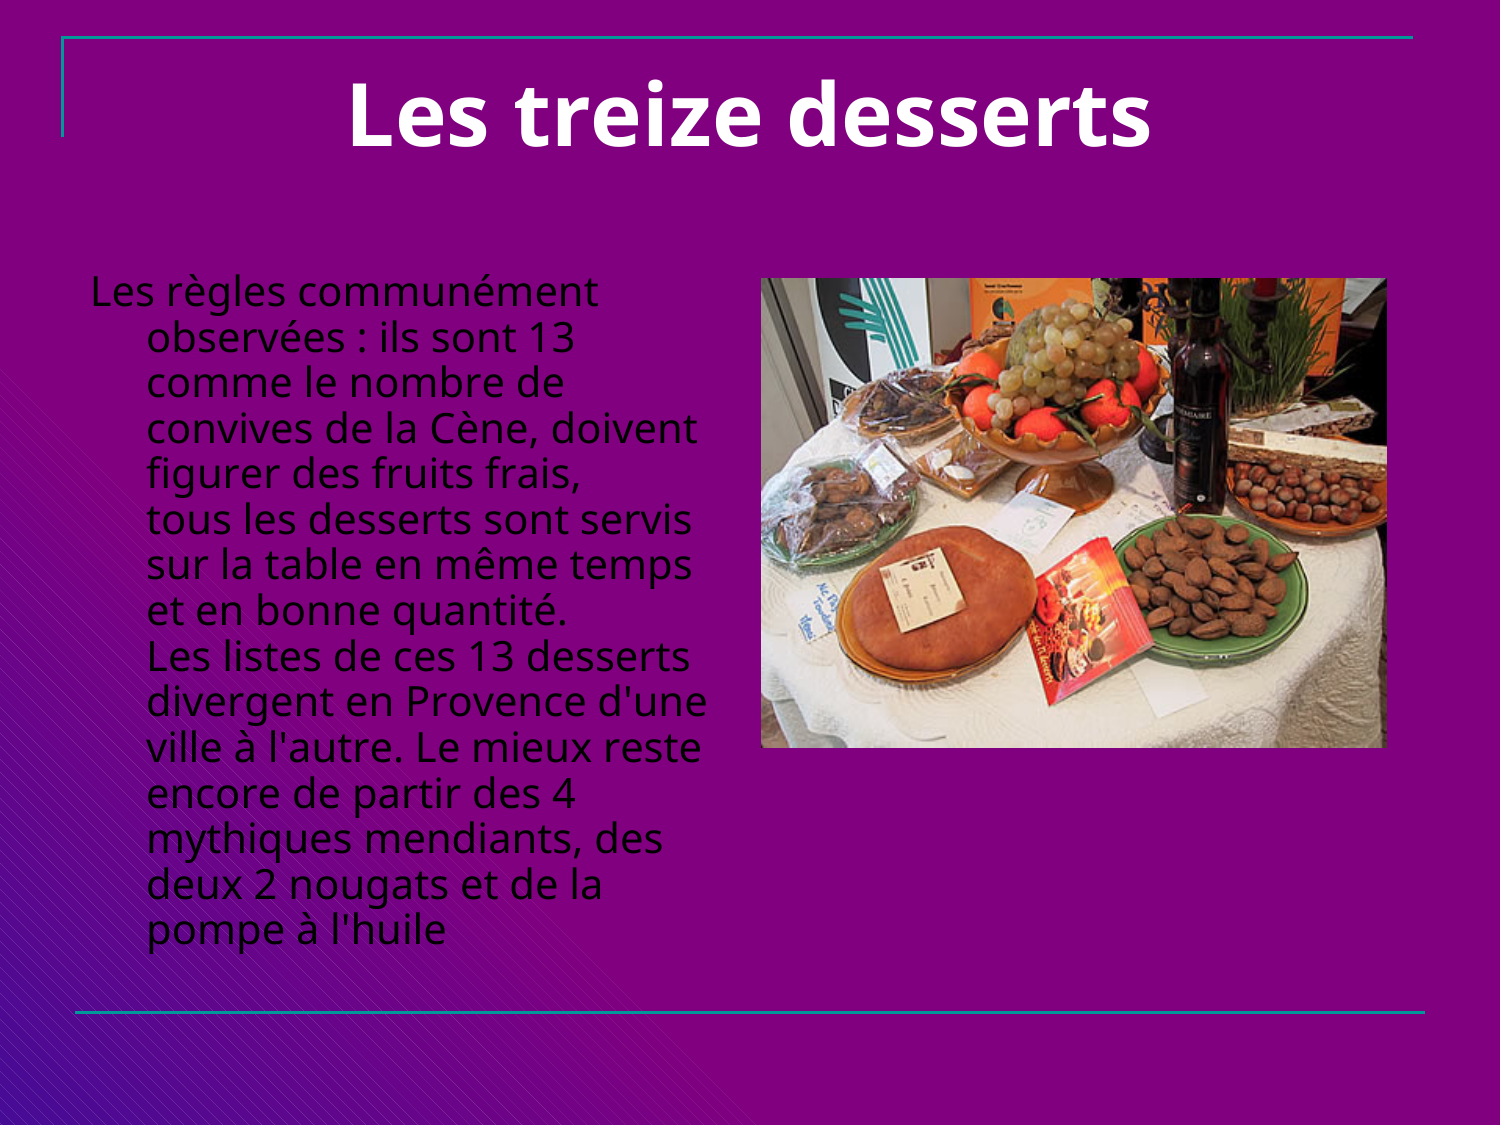

# Les treize desserts
Les règles communément observées : ils sont 13 comme le nombre de convives de la Cène, doivent figurer des fruits frais,
tous les desserts sont servis sur la table en même temps et en bonne quantité.
Les listes de ces 13 desserts divergent en Provence d'une ville à l'autre. Le mieux reste encore de partir des 4 mythiques mendiants, des deux 2 nougats et de la pompe à l'huile